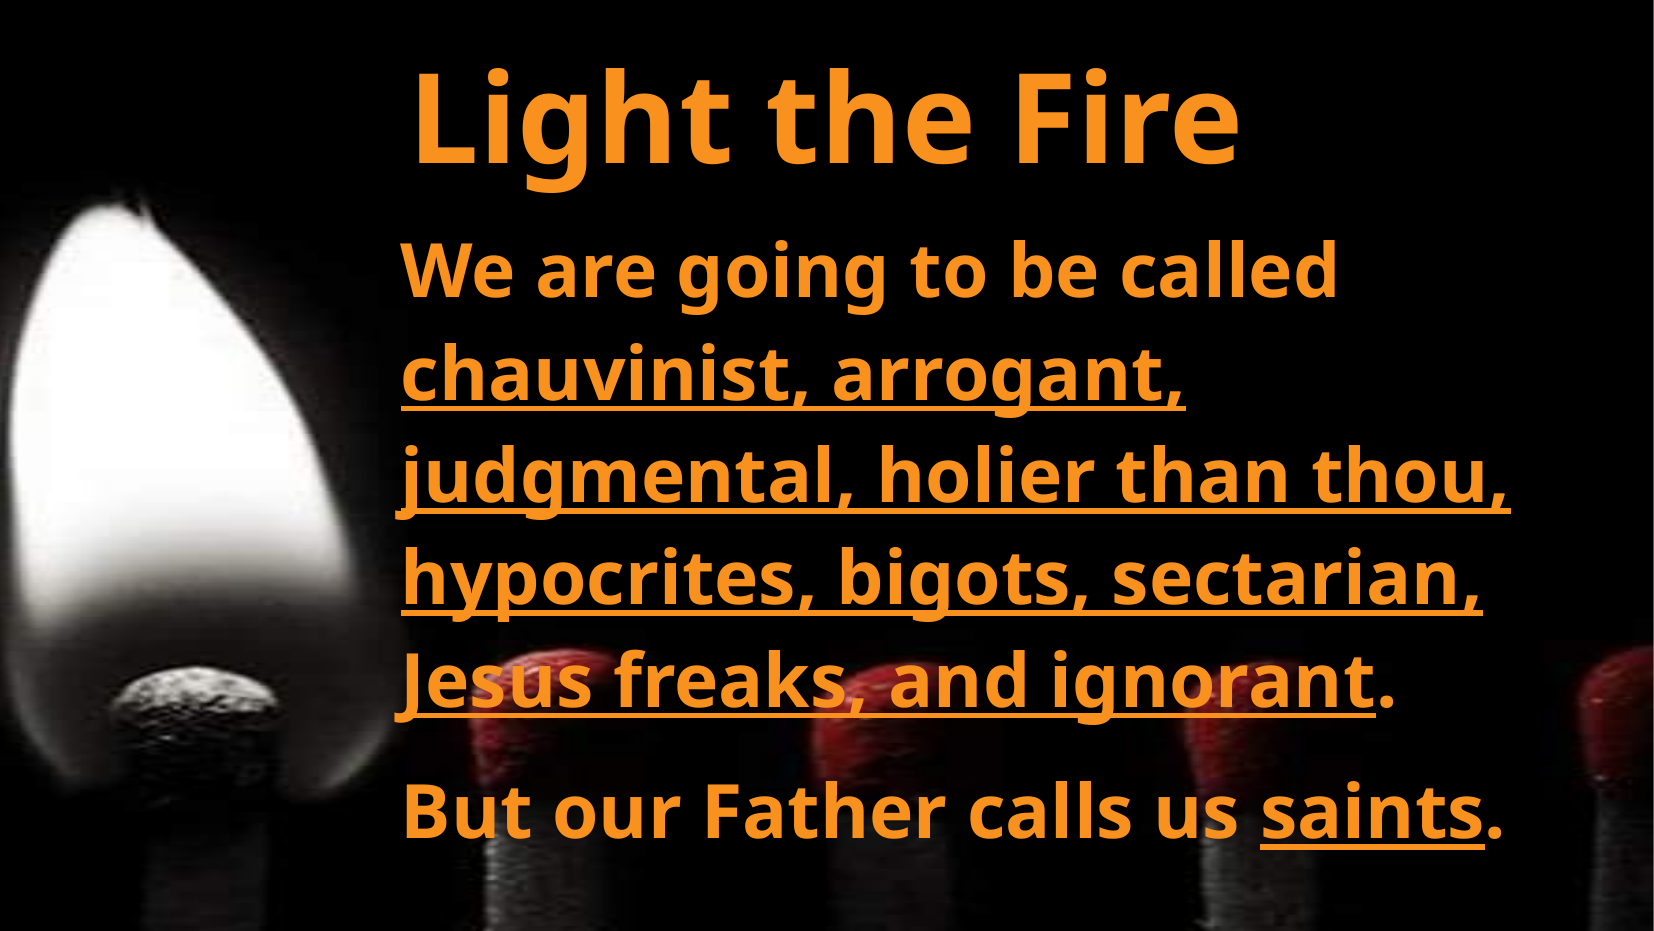

# Light the Fire
We are going to be called chauvinist, arrogant, judgmental, holier than thou, hypocrites, bigots, sectarian, Jesus freaks, and ignorant.
But our Father calls us saints.